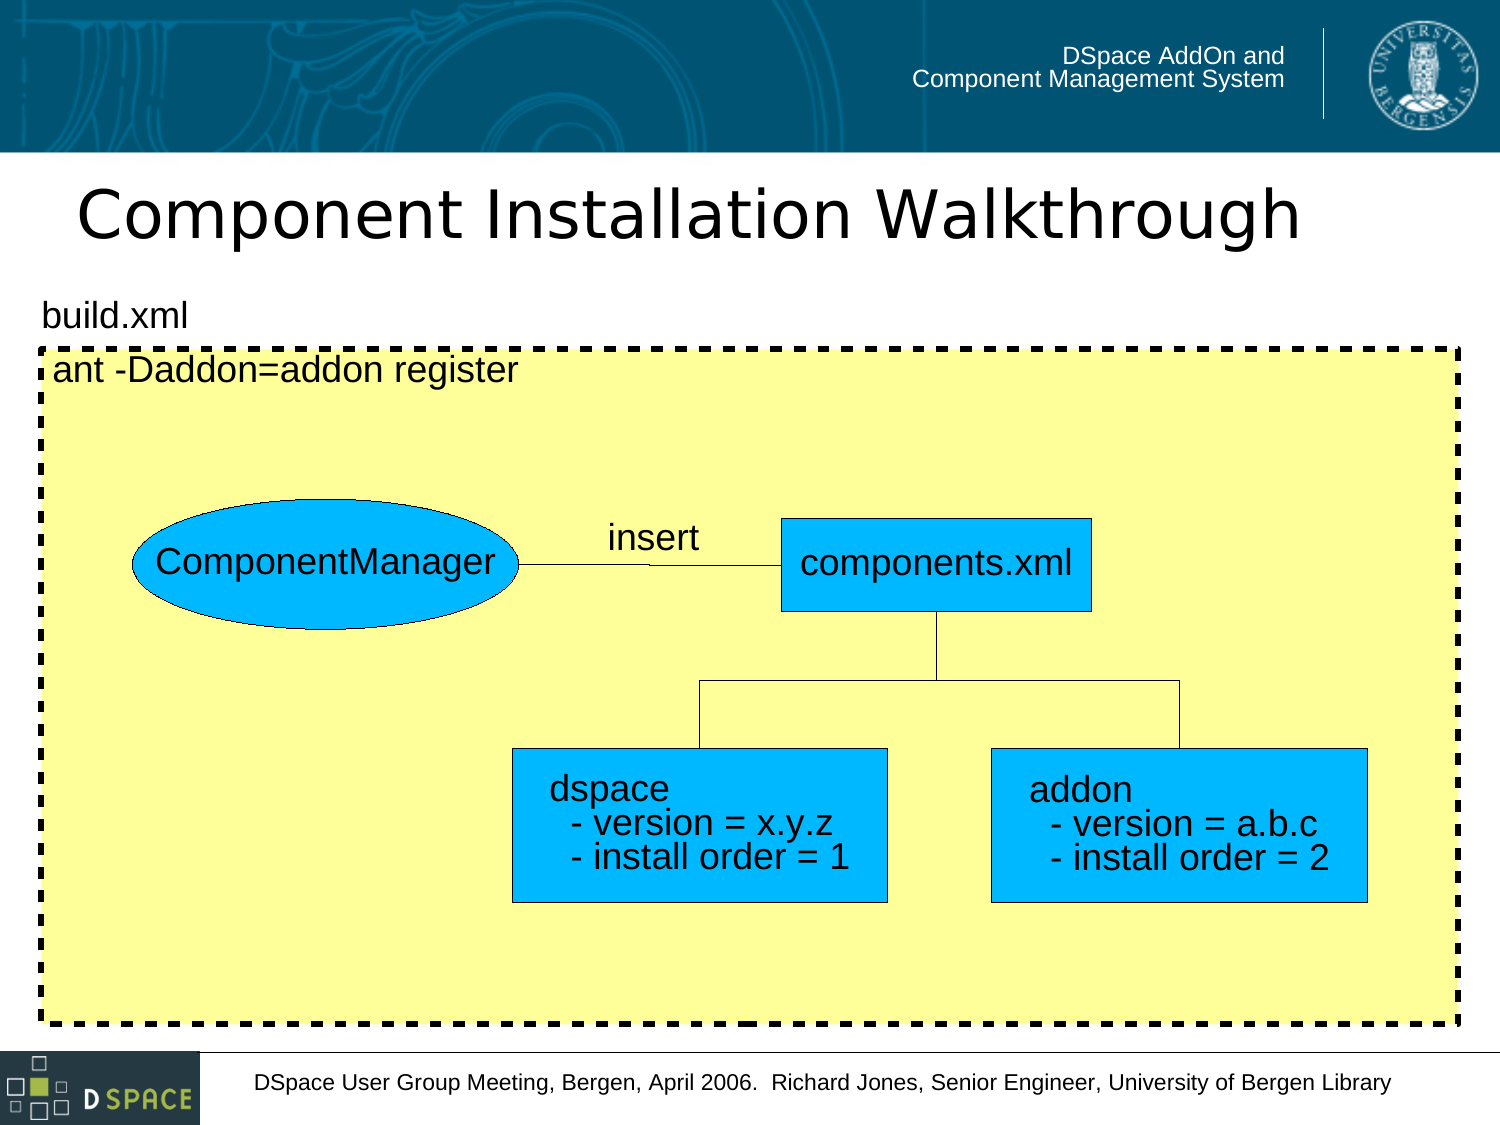

# Component Installation Walkthrough
build.xml
ant -Daddon=addon register
ComponentManager
components.xml
insert
dspace
 - version = x.y.z
 - install order = 1
addon
 - version = a.b.c
 - install order = 2